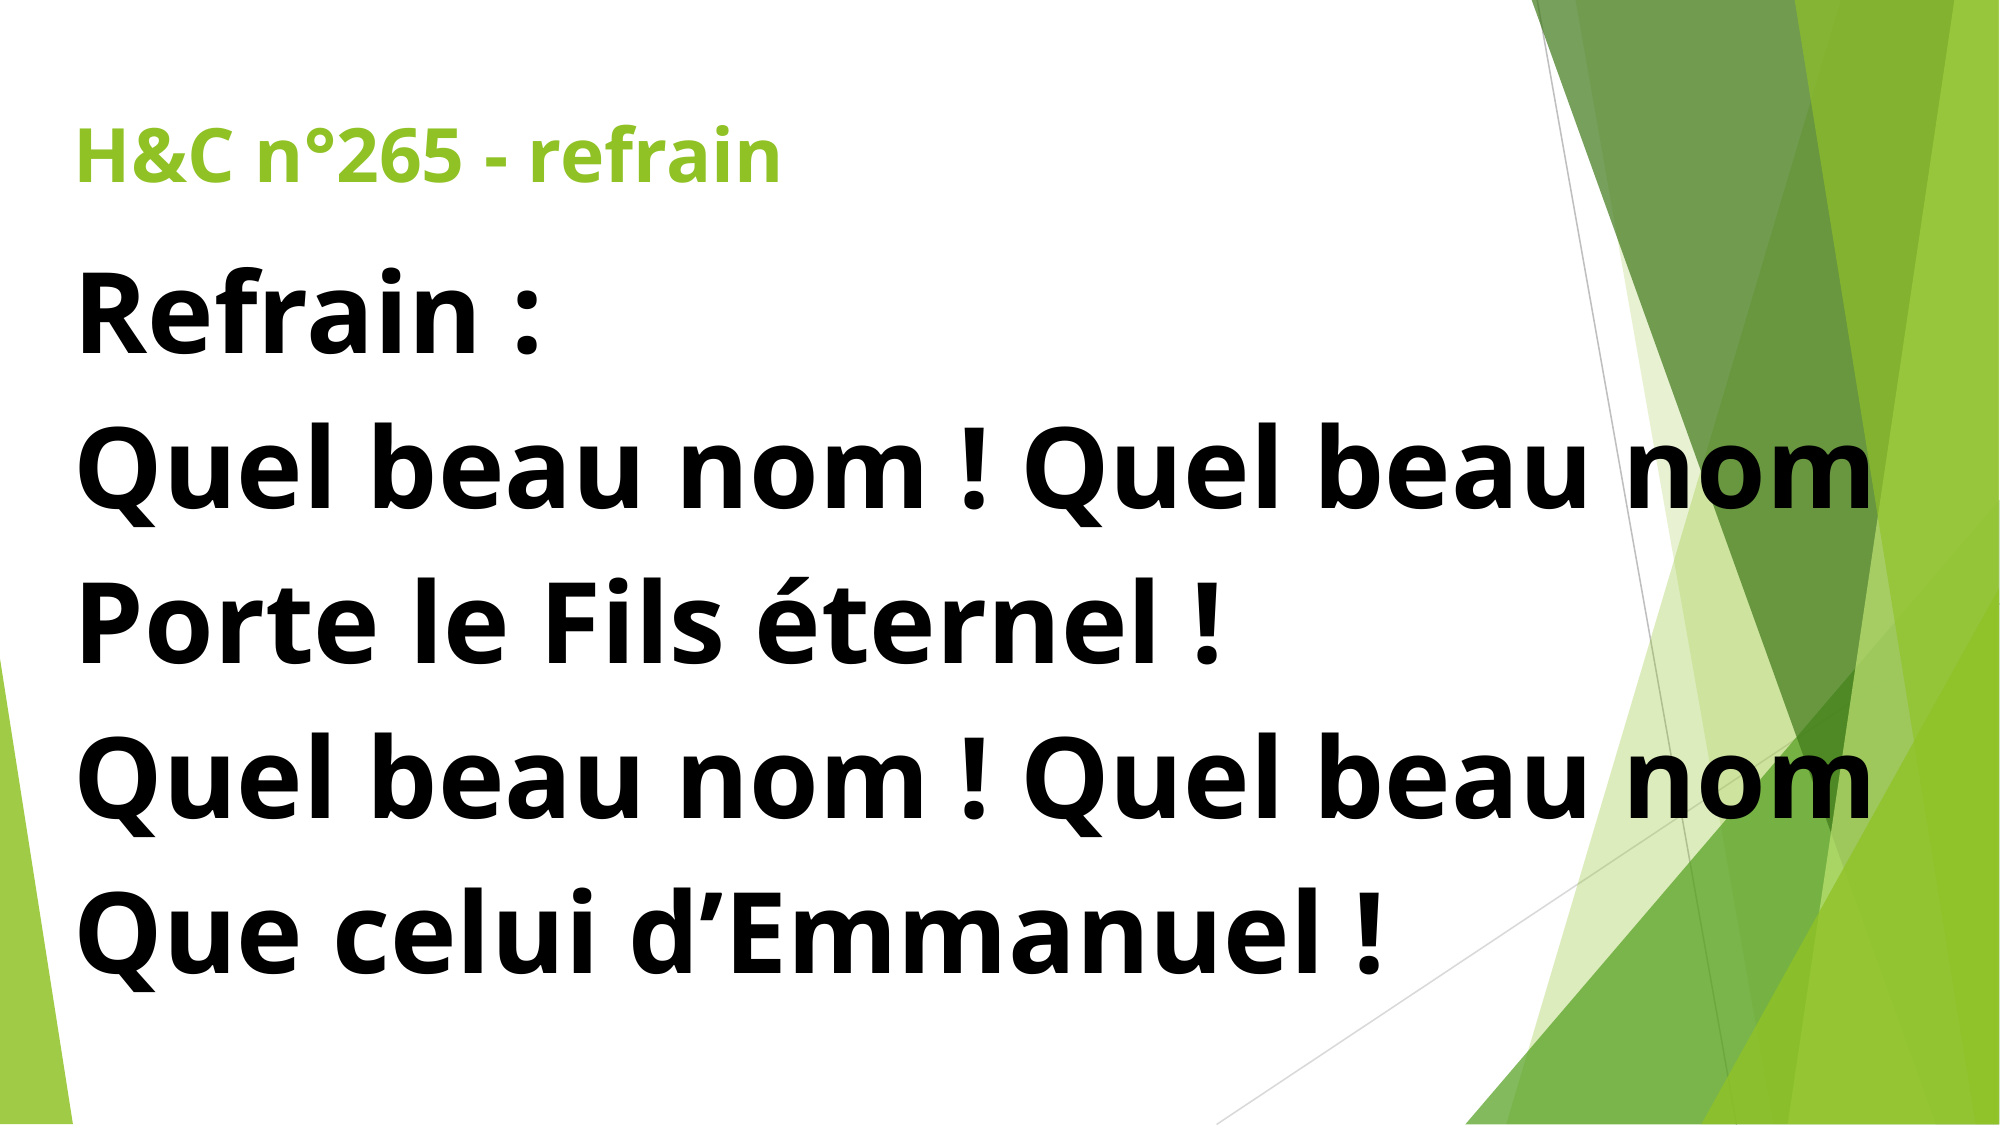

H&C n°265 - refrain
Refrain :
Quel beau nom ! Quel beau nom
Porte le Fils éternel !
Quel beau nom ! Quel beau nom
Que celui d’Emmanuel !